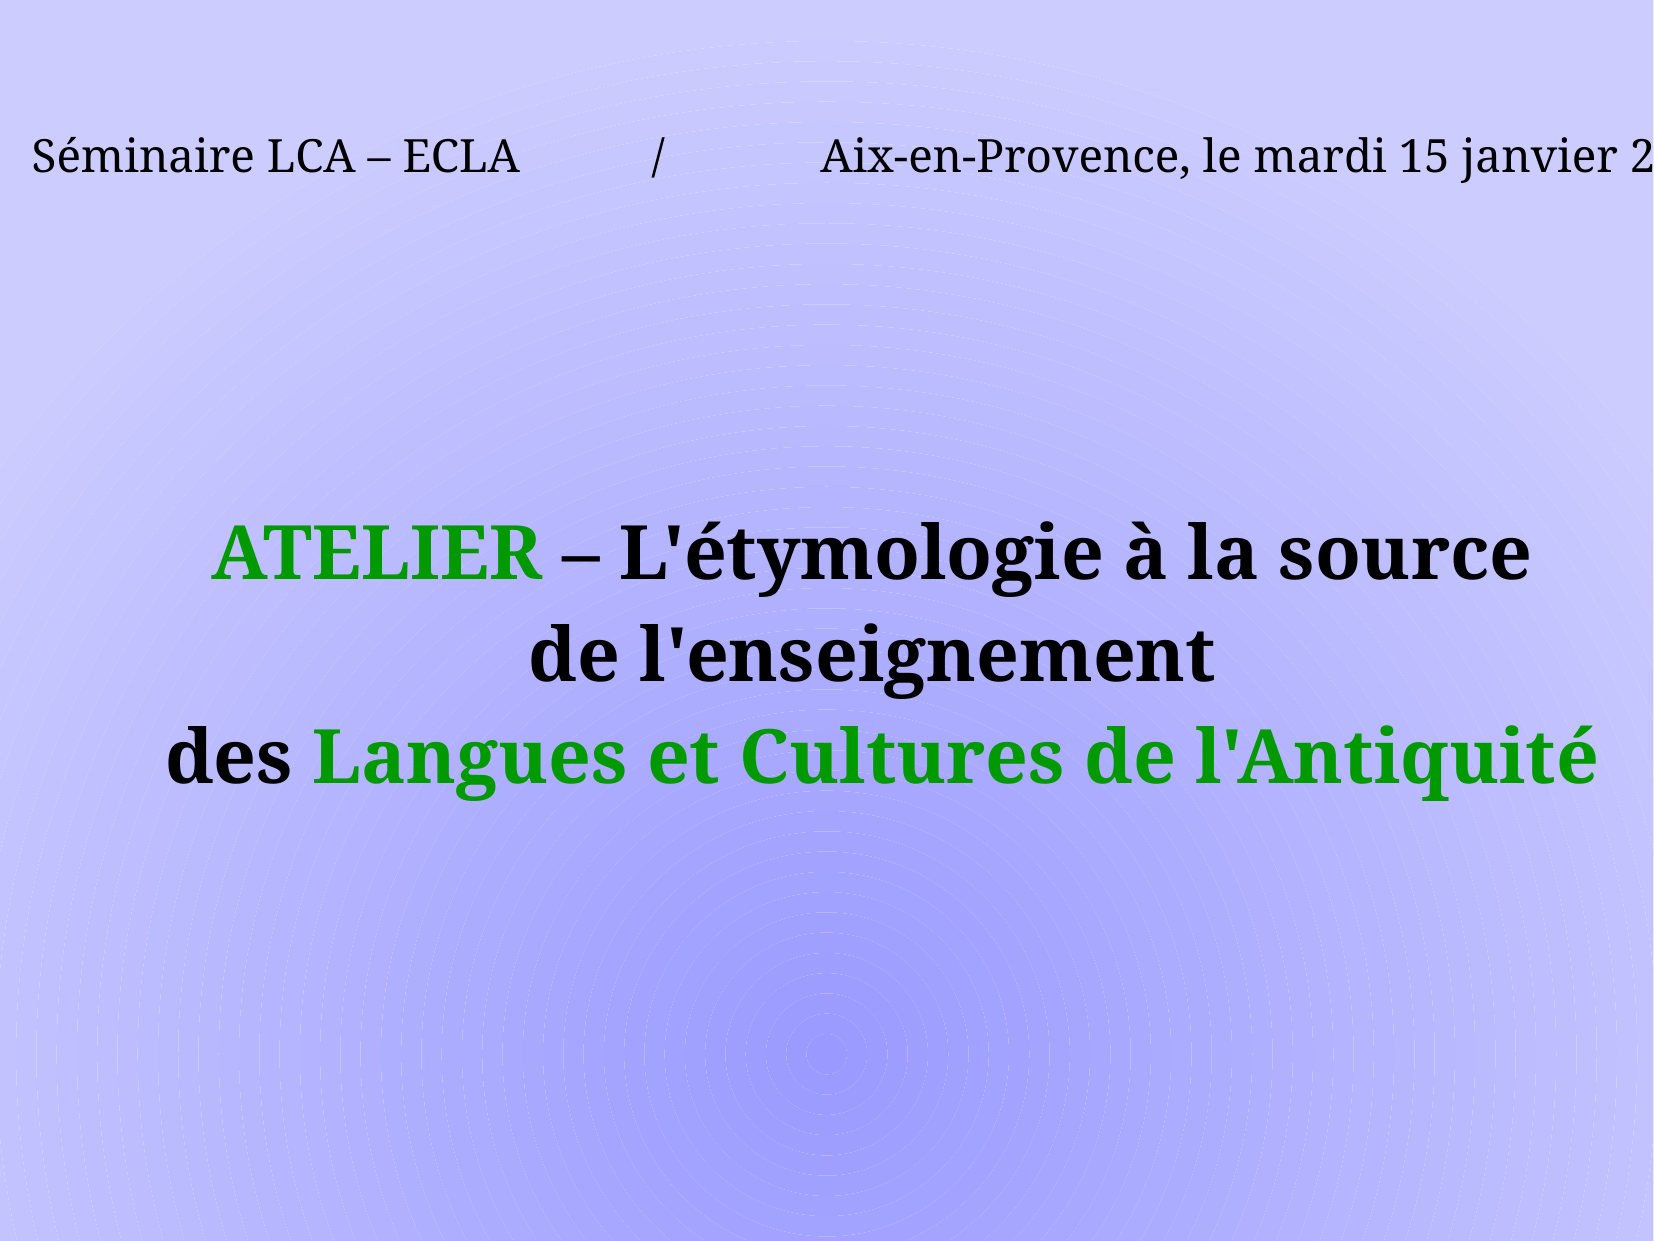

Séminaire LCA – ECLA / Aix-en-Provence, le mardi 15 janvier 2019
ATELIER – L'étymologie à la source
de l'enseignement
des Langues et Cultures de l'Antiquité